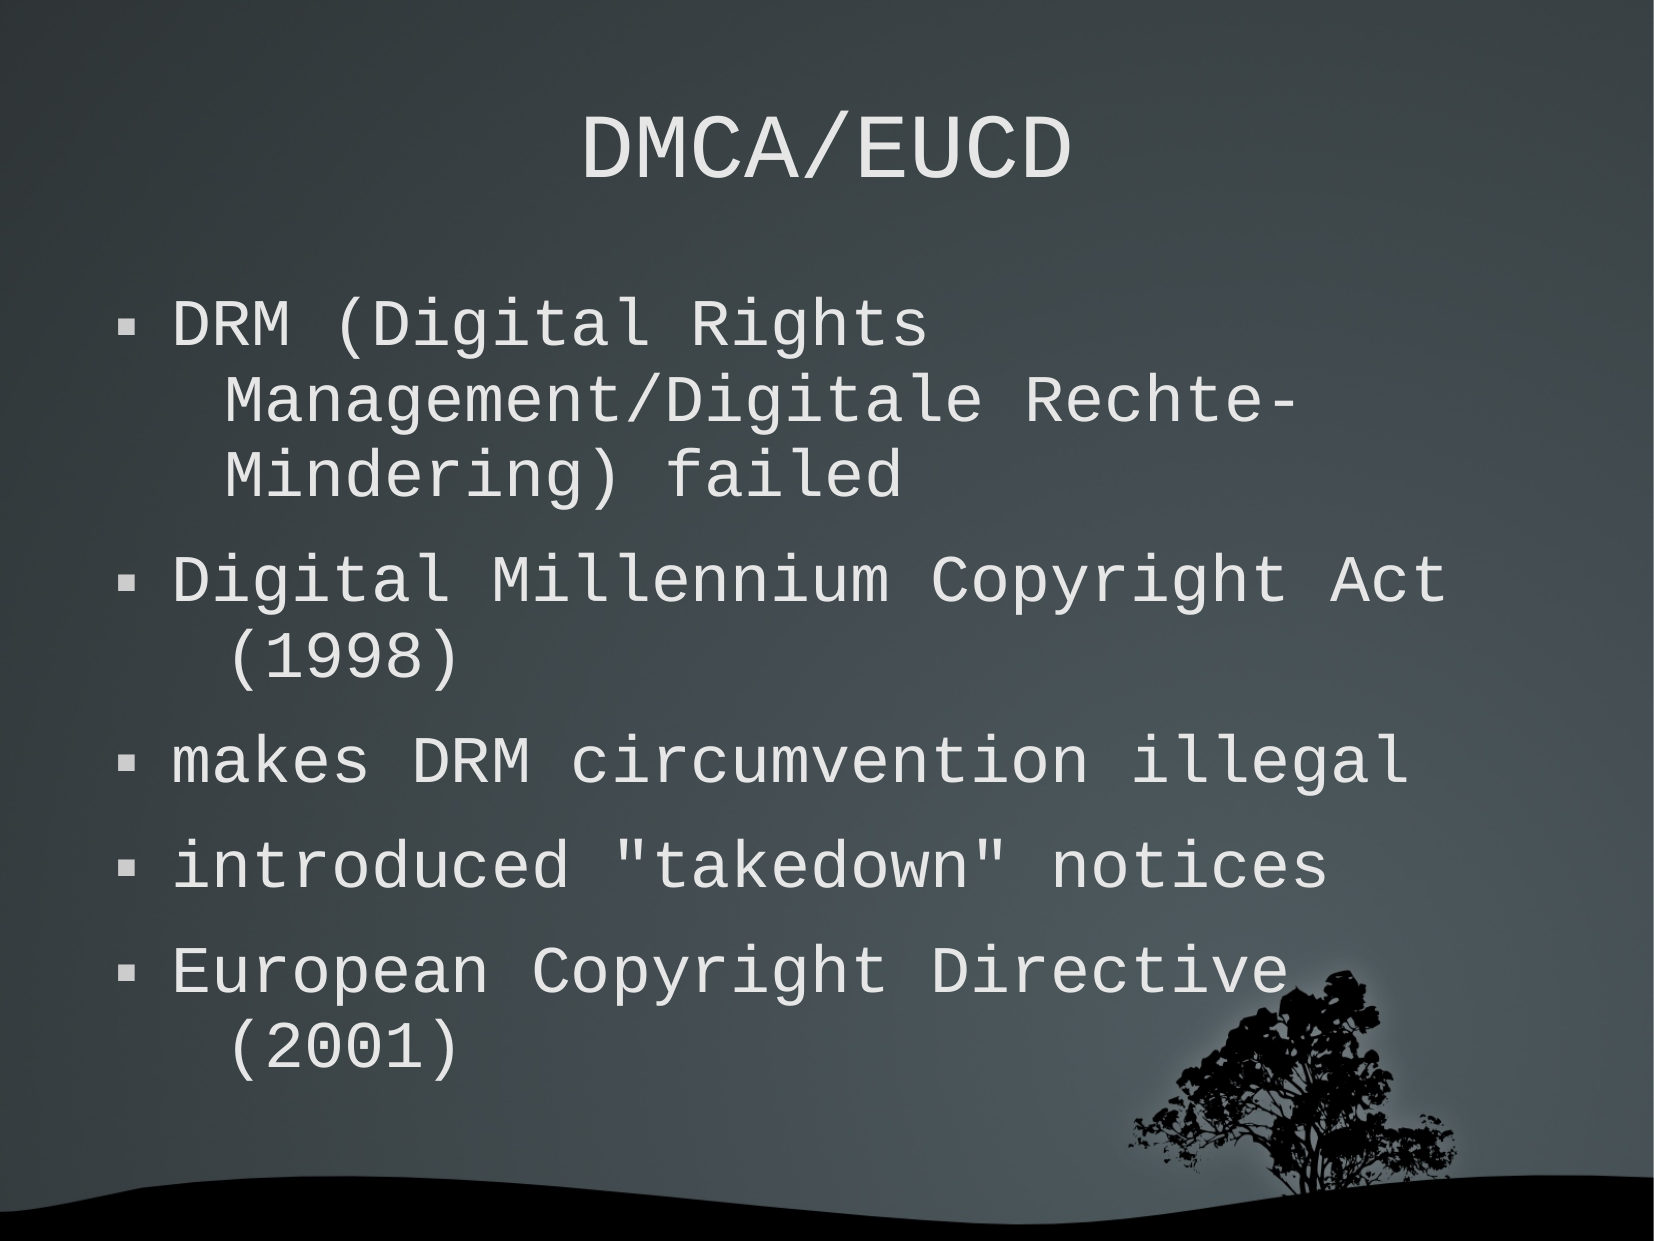

# DMCA/EUCD
DRM (Digital Rights Management/Digitale Rechte-Mindering) failed
Digital Millennium Copyright Act (1998)
makes DRM circumvention illegal
introduced "takedown" notices
European Copyright Directive (2001)